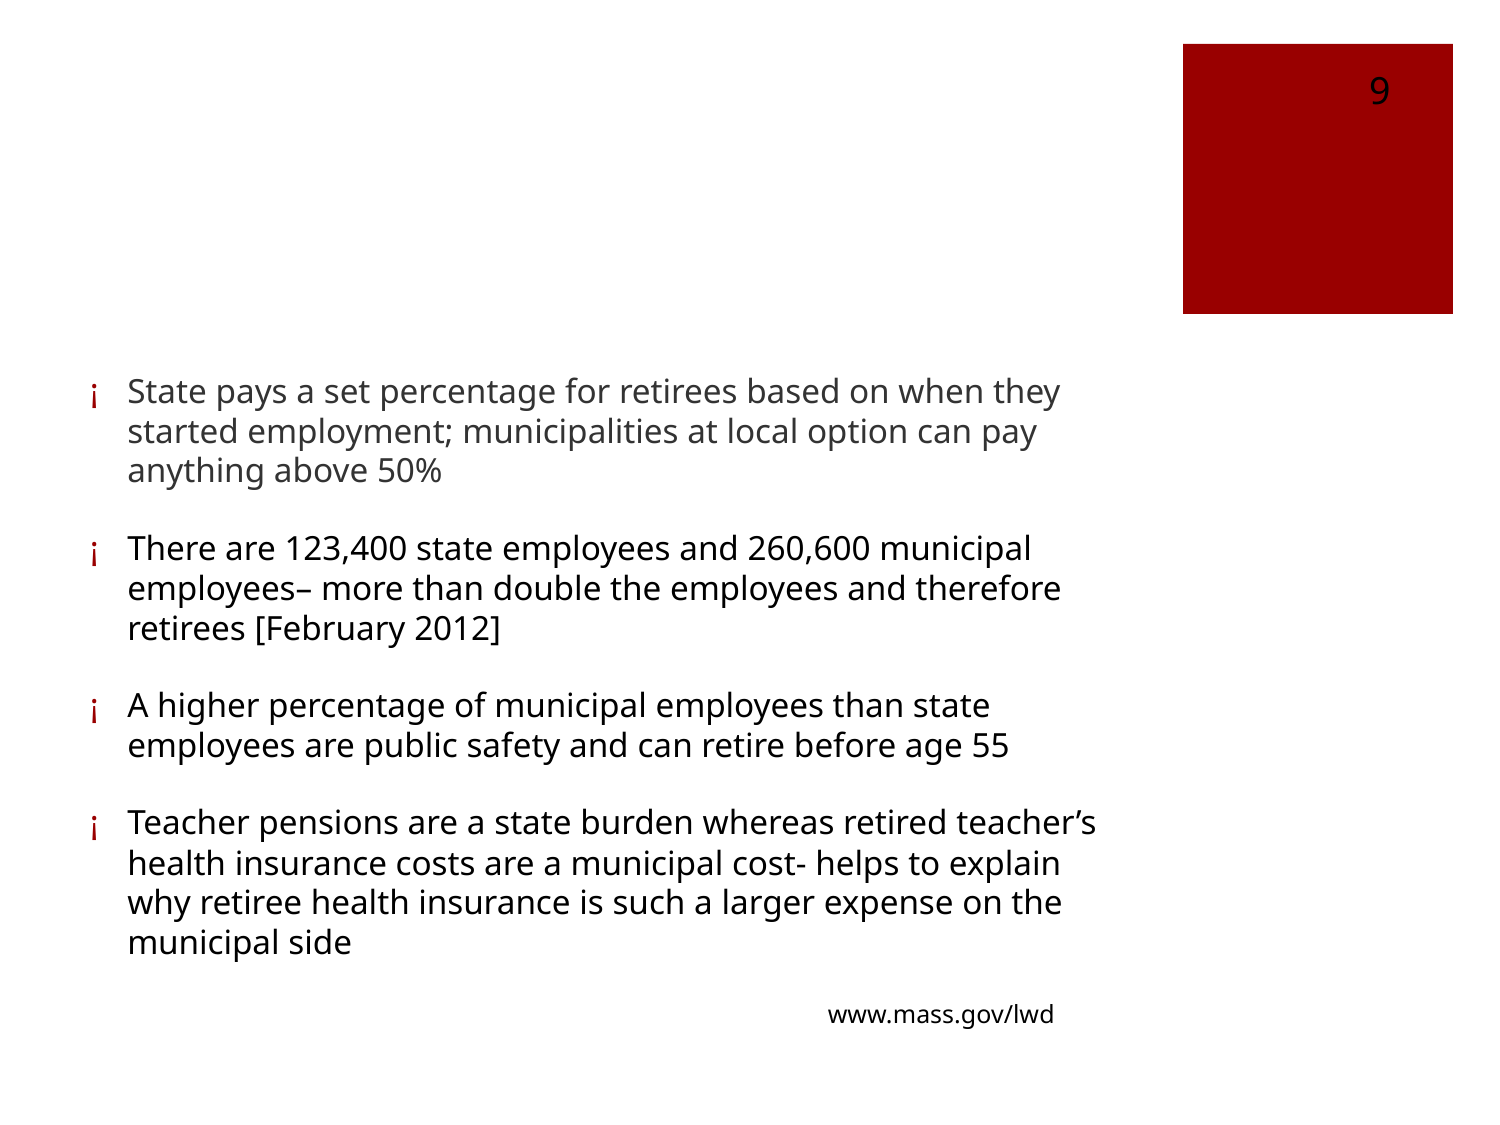

# Differences between municipal and state systems
State pays a set percentage for retirees based on when they started employment; municipalities at local option can pay anything above 50%
There are 123,400 state employees and 260,600 municipal employees– more than double the employees and therefore retirees [February 2012]
A higher percentage of municipal employees than state employees are public safety and can retire before age 55
Teacher pensions are a state burden whereas retired teacher’s health insurance costs are a municipal cost- helps to explain why retiree health insurance is such a larger expense on the municipal side
www.mass.gov/lwd